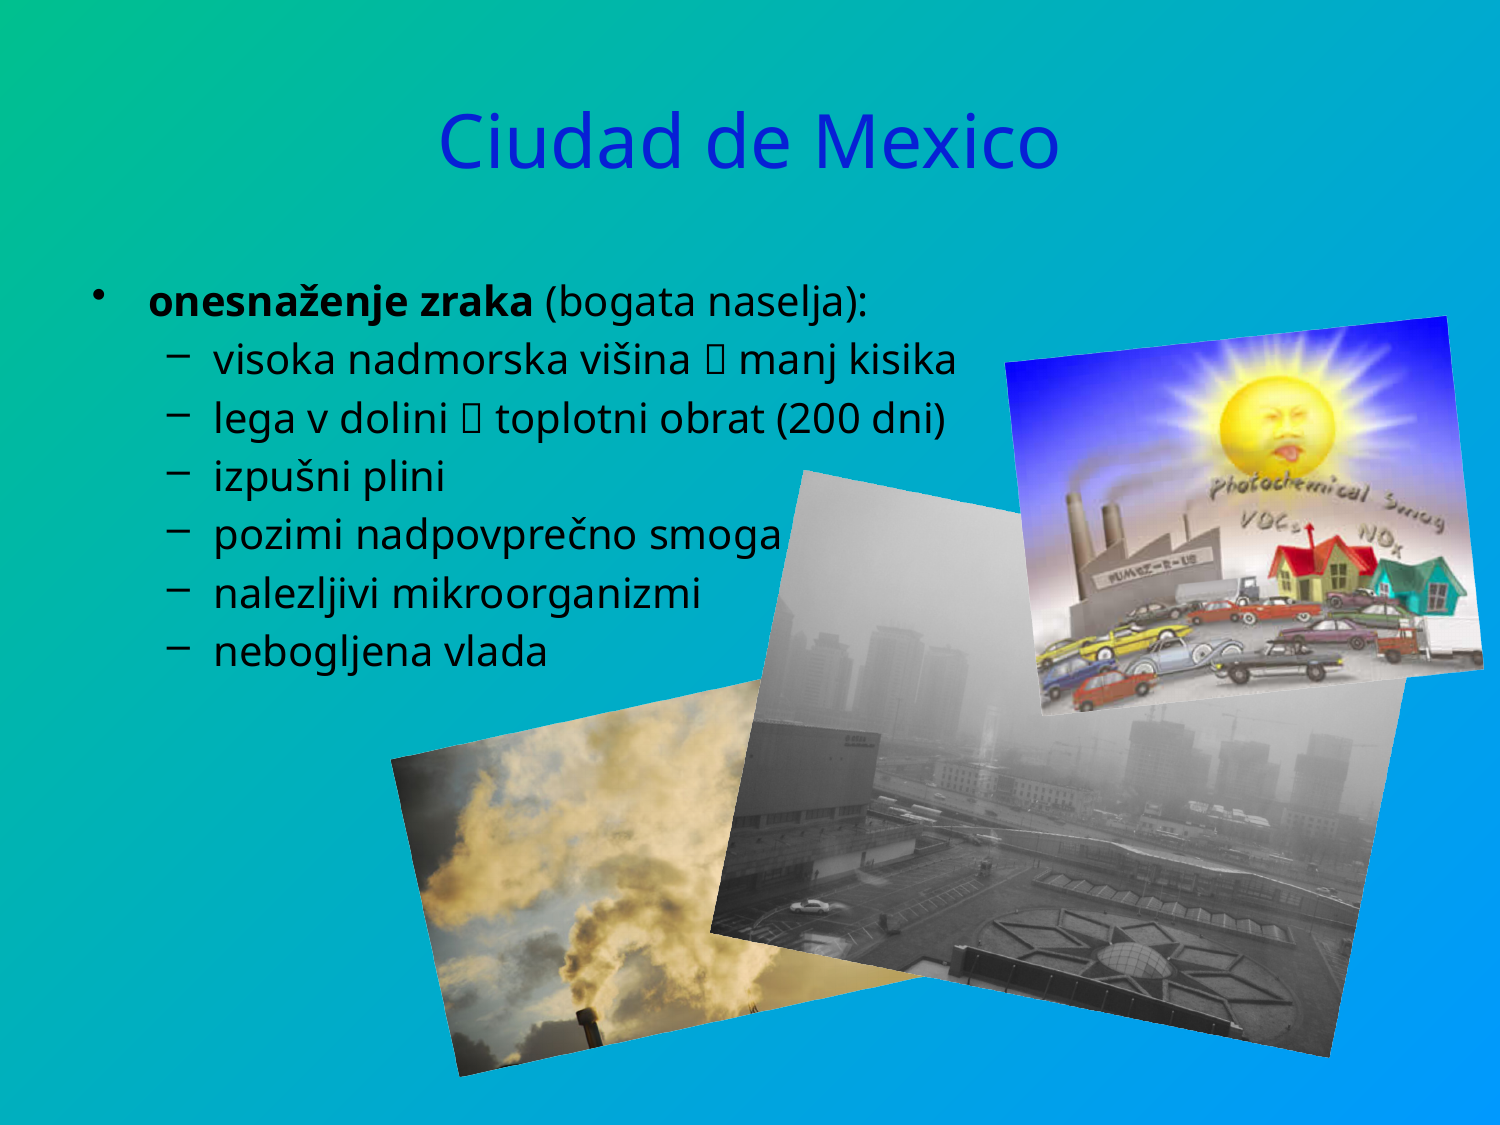

# Ciudad de Mexico
onesnaženje zraka (bogata naselja):
visoka nadmorska višina  manj kisika
lega v dolini  toplotni obrat (200 dni)
izpušni plini
pozimi nadpovprečno smoga
nalezljivi mikroorganizmi
nebogljena vlada